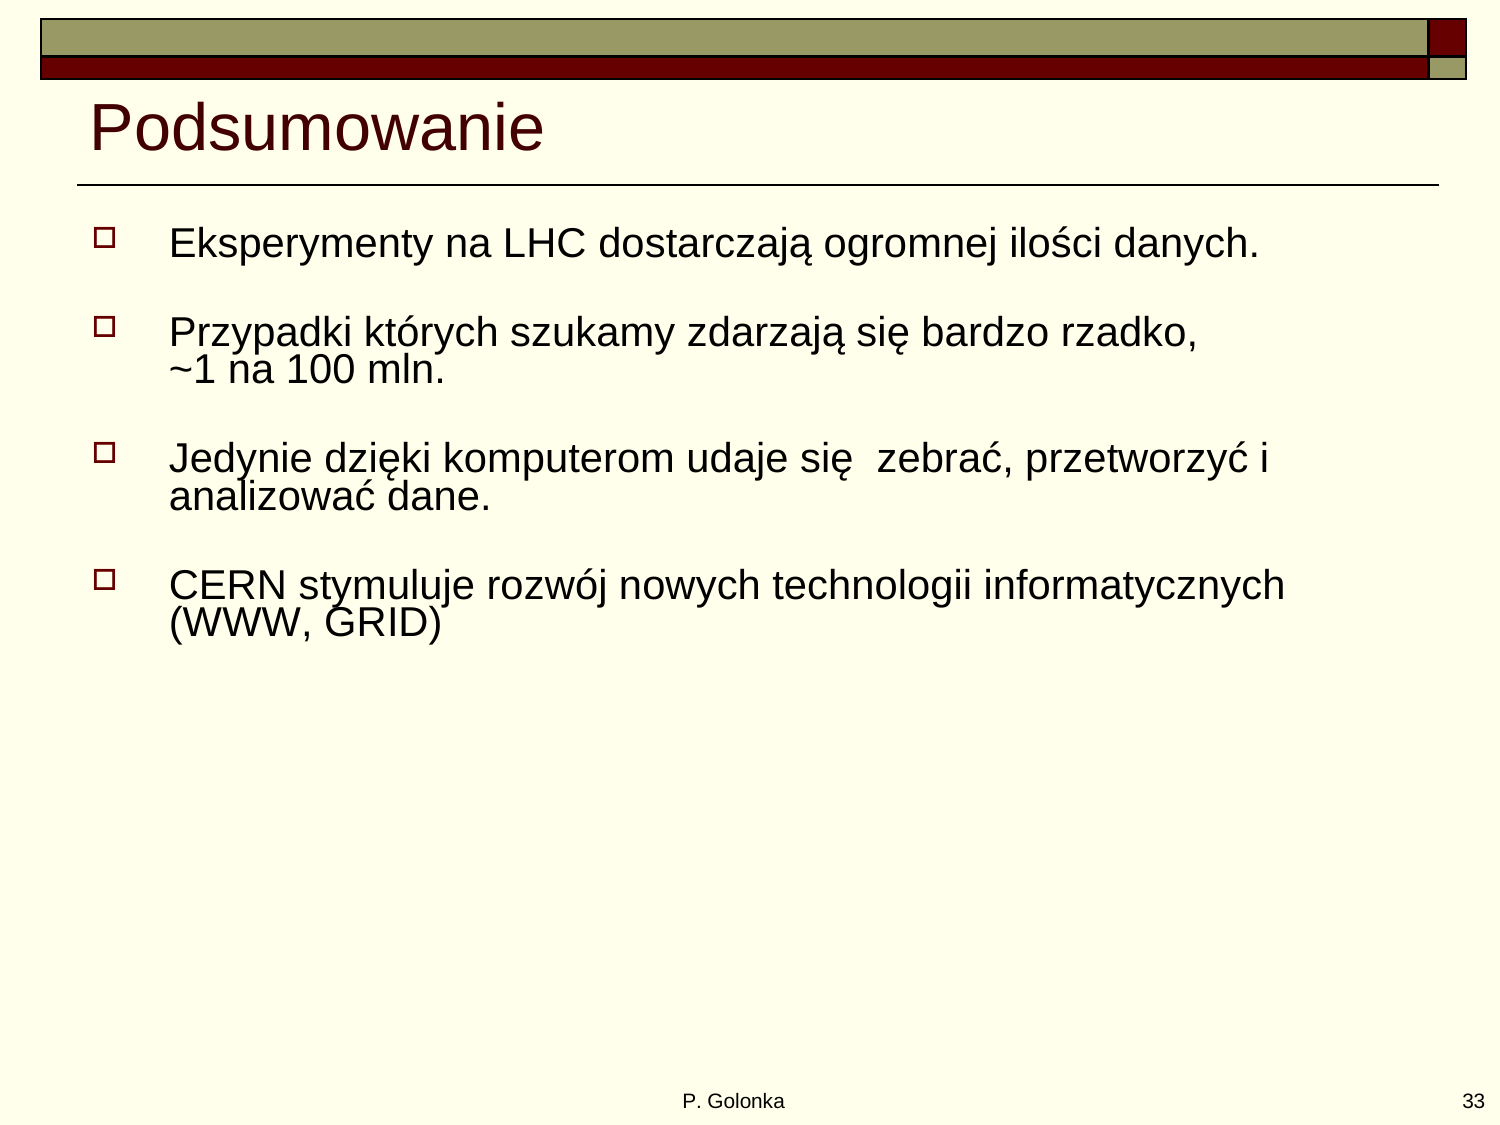

# Podsumowanie
Eksperymenty na LHC dostarczają ogromnej ilości danych.
Przypadki których szukamy zdarzają się bardzo rzadko,
~1 na 100 mln.
Jedynie dzięki komputerom udaje się zebrać, przetworzyć i analizować dane.
CERN stymuluje rozwój nowych technologii informatycznych (WWW, GRID)
P. Golonka
33